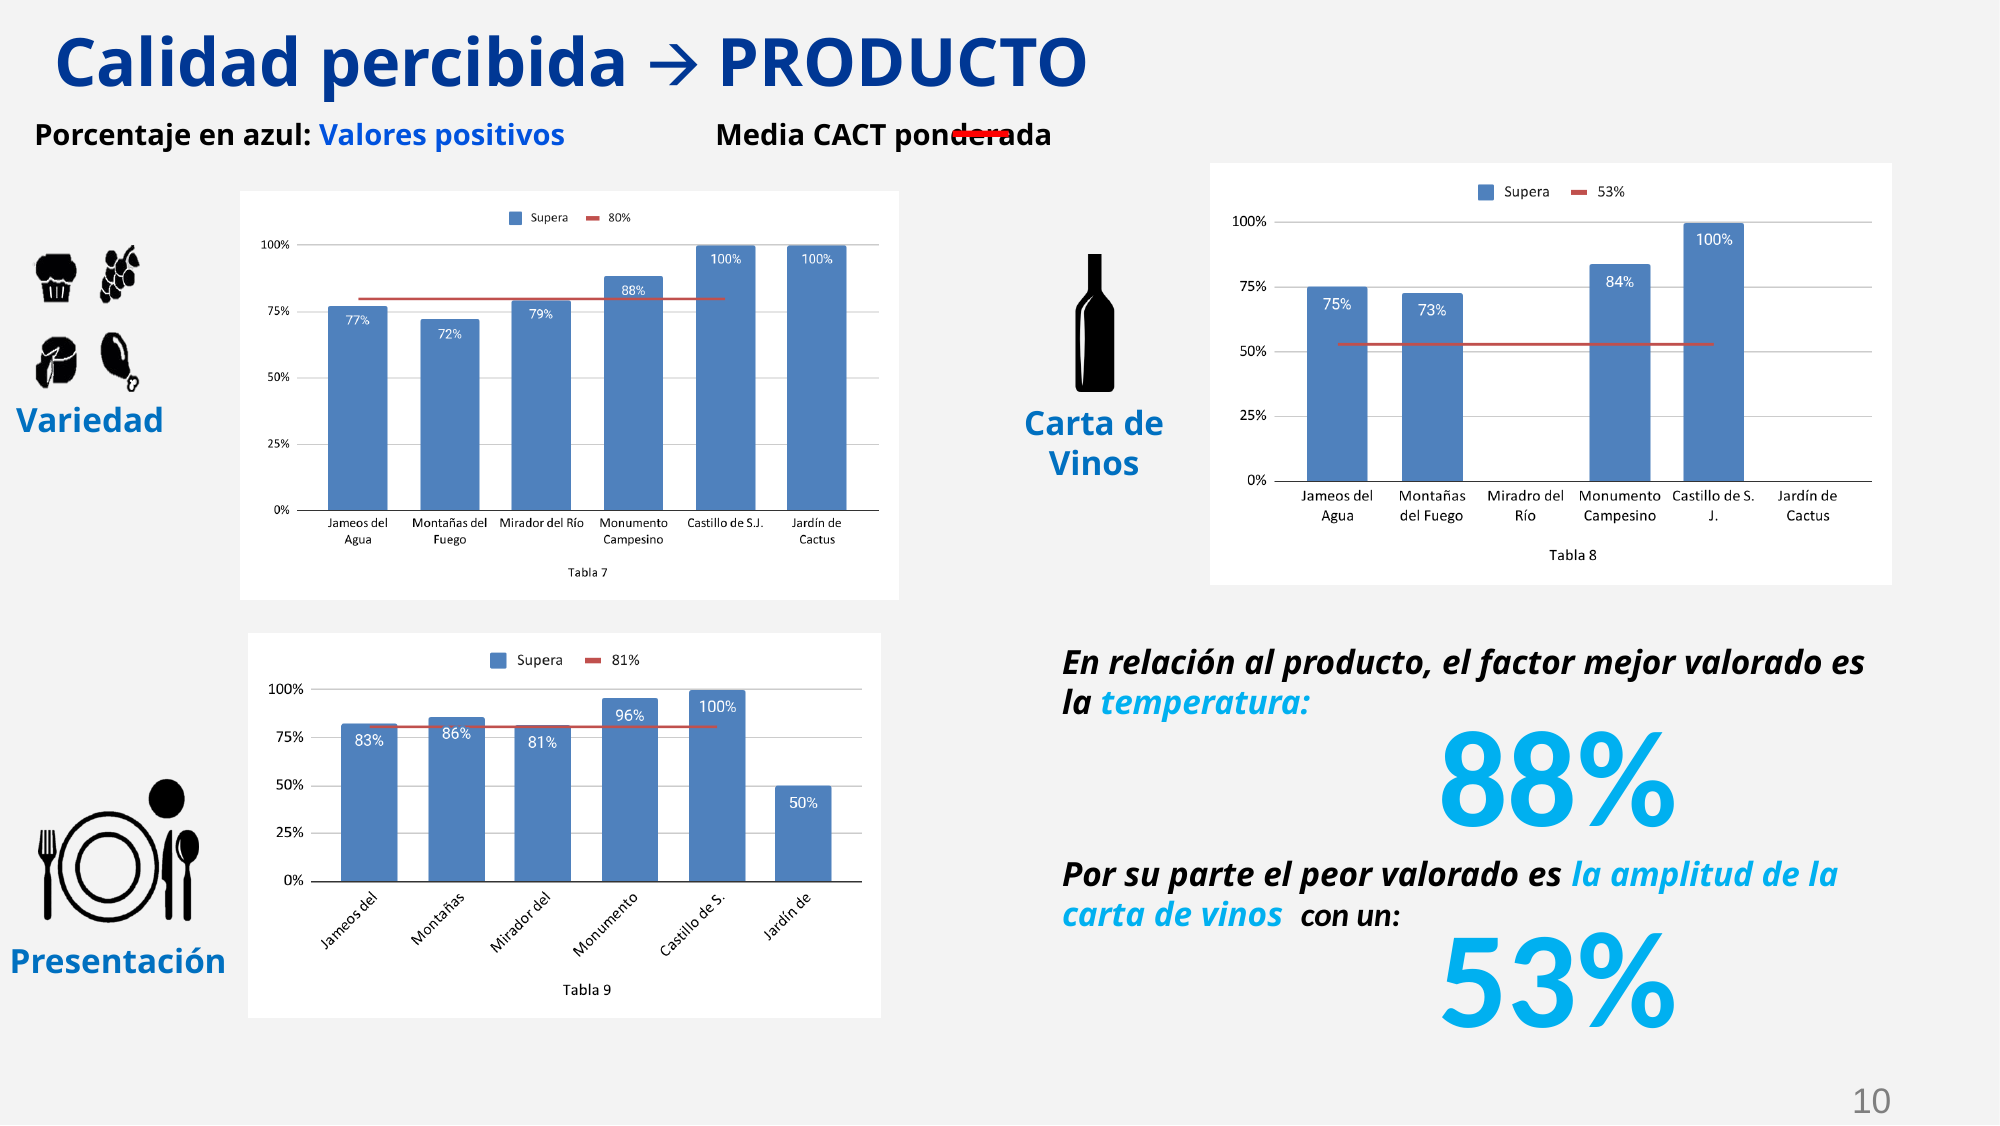

Calidad percibida 🡪 PRODUCTO
 Porcentaje en azul: Valores positivos Media CACT ponderada
Variedad
Carta de Vinos
En relación al producto, el factor mejor valorado es la temperatura:
88%
Por su parte el peor valorado es la amplitud de la carta de vinos con un:
53%
Presentación